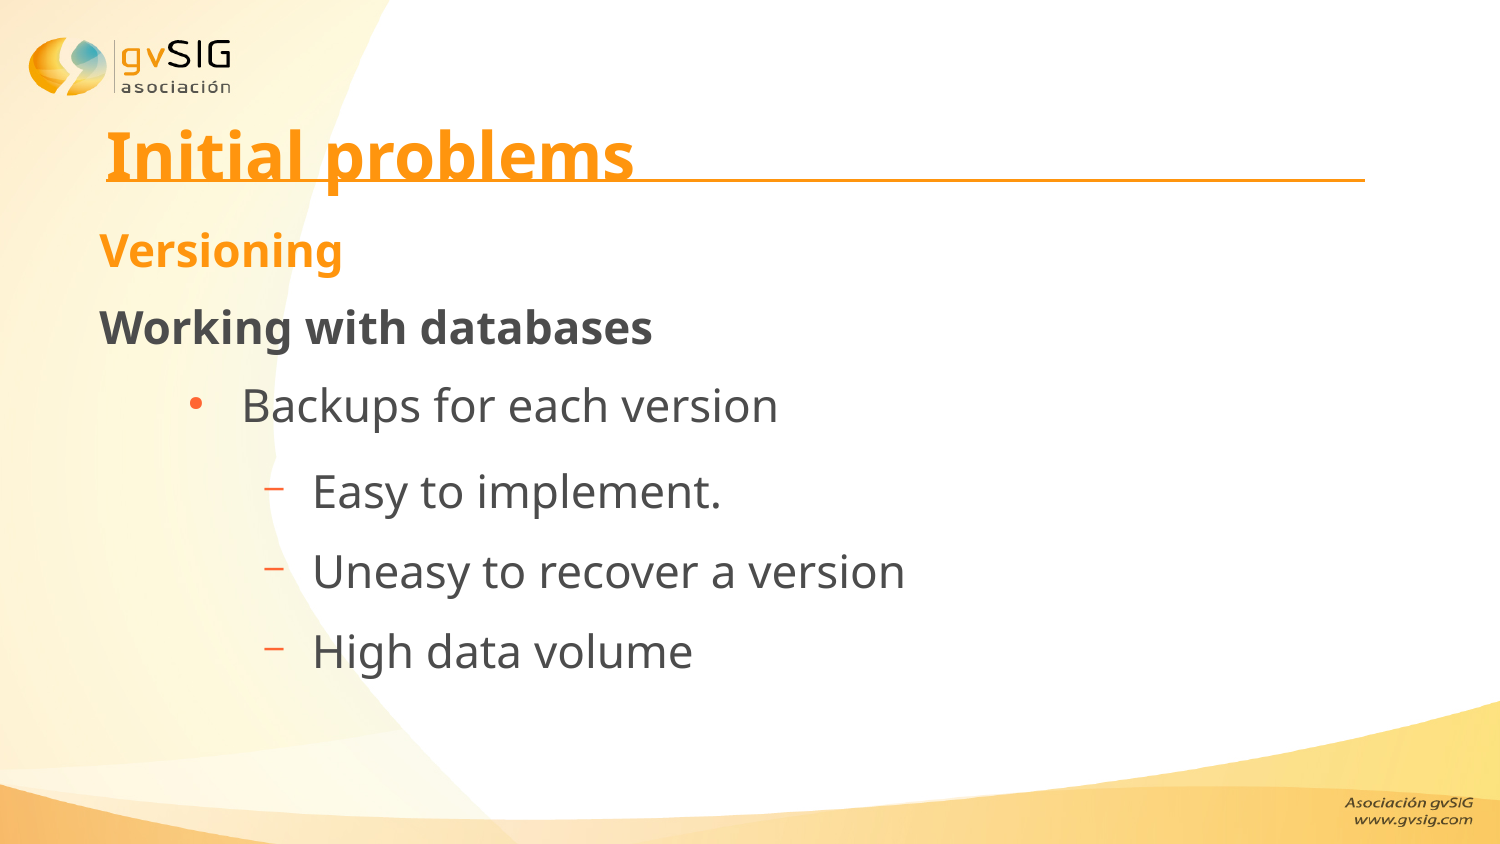

# Initial problems
Versioning
Working with databases
Backups for each version
Easy to implement.
Uneasy to recover a version
High data volume